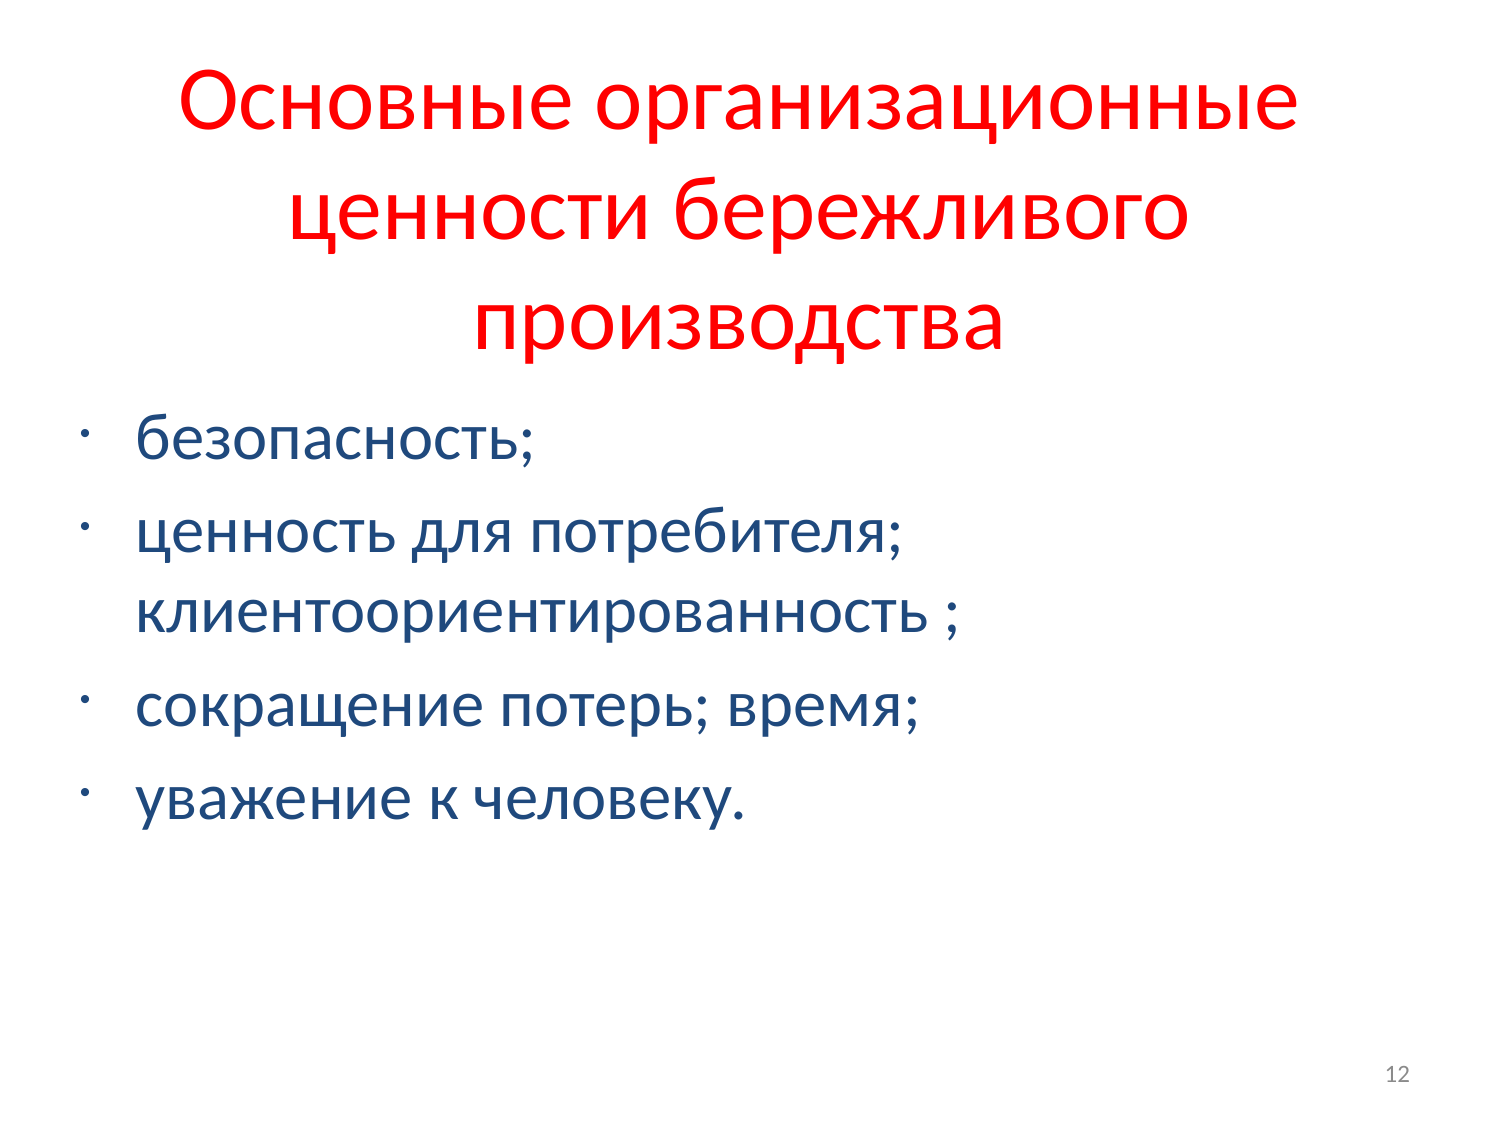

Основные организационные ценности бережливого производства
безопасность;
ценность для потребителя; клиентоориентированность ;
сокращение потерь; время;
уважение к человеку.